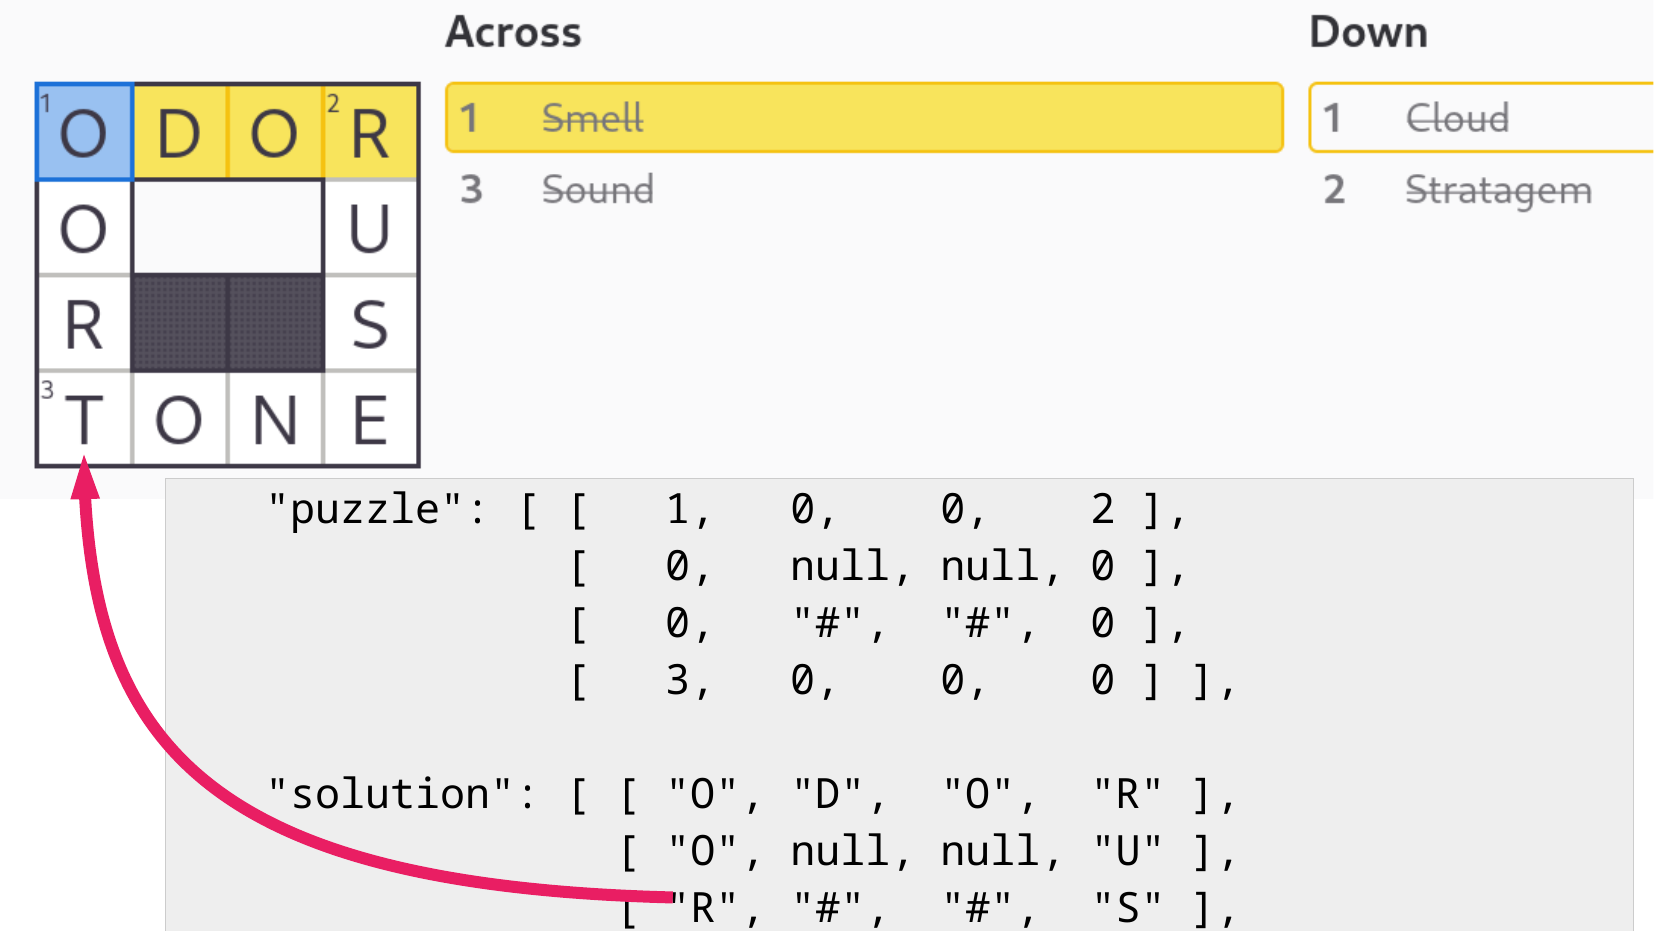

"puzzle": [ [ 1, 0, 0, 2 ],
 [ 0, null, null, 0 ],
 [ 0, "#", "#", 0 ],
 [ 3, 0, 0, 0 ] ],
 "solution": [ [ "O", "D", "O", "R" ],
 [ "O", null, null, "U" ],
 [ "R", "#", "#", "S" ],
 [ "T", "O", "N", "E" ] ],